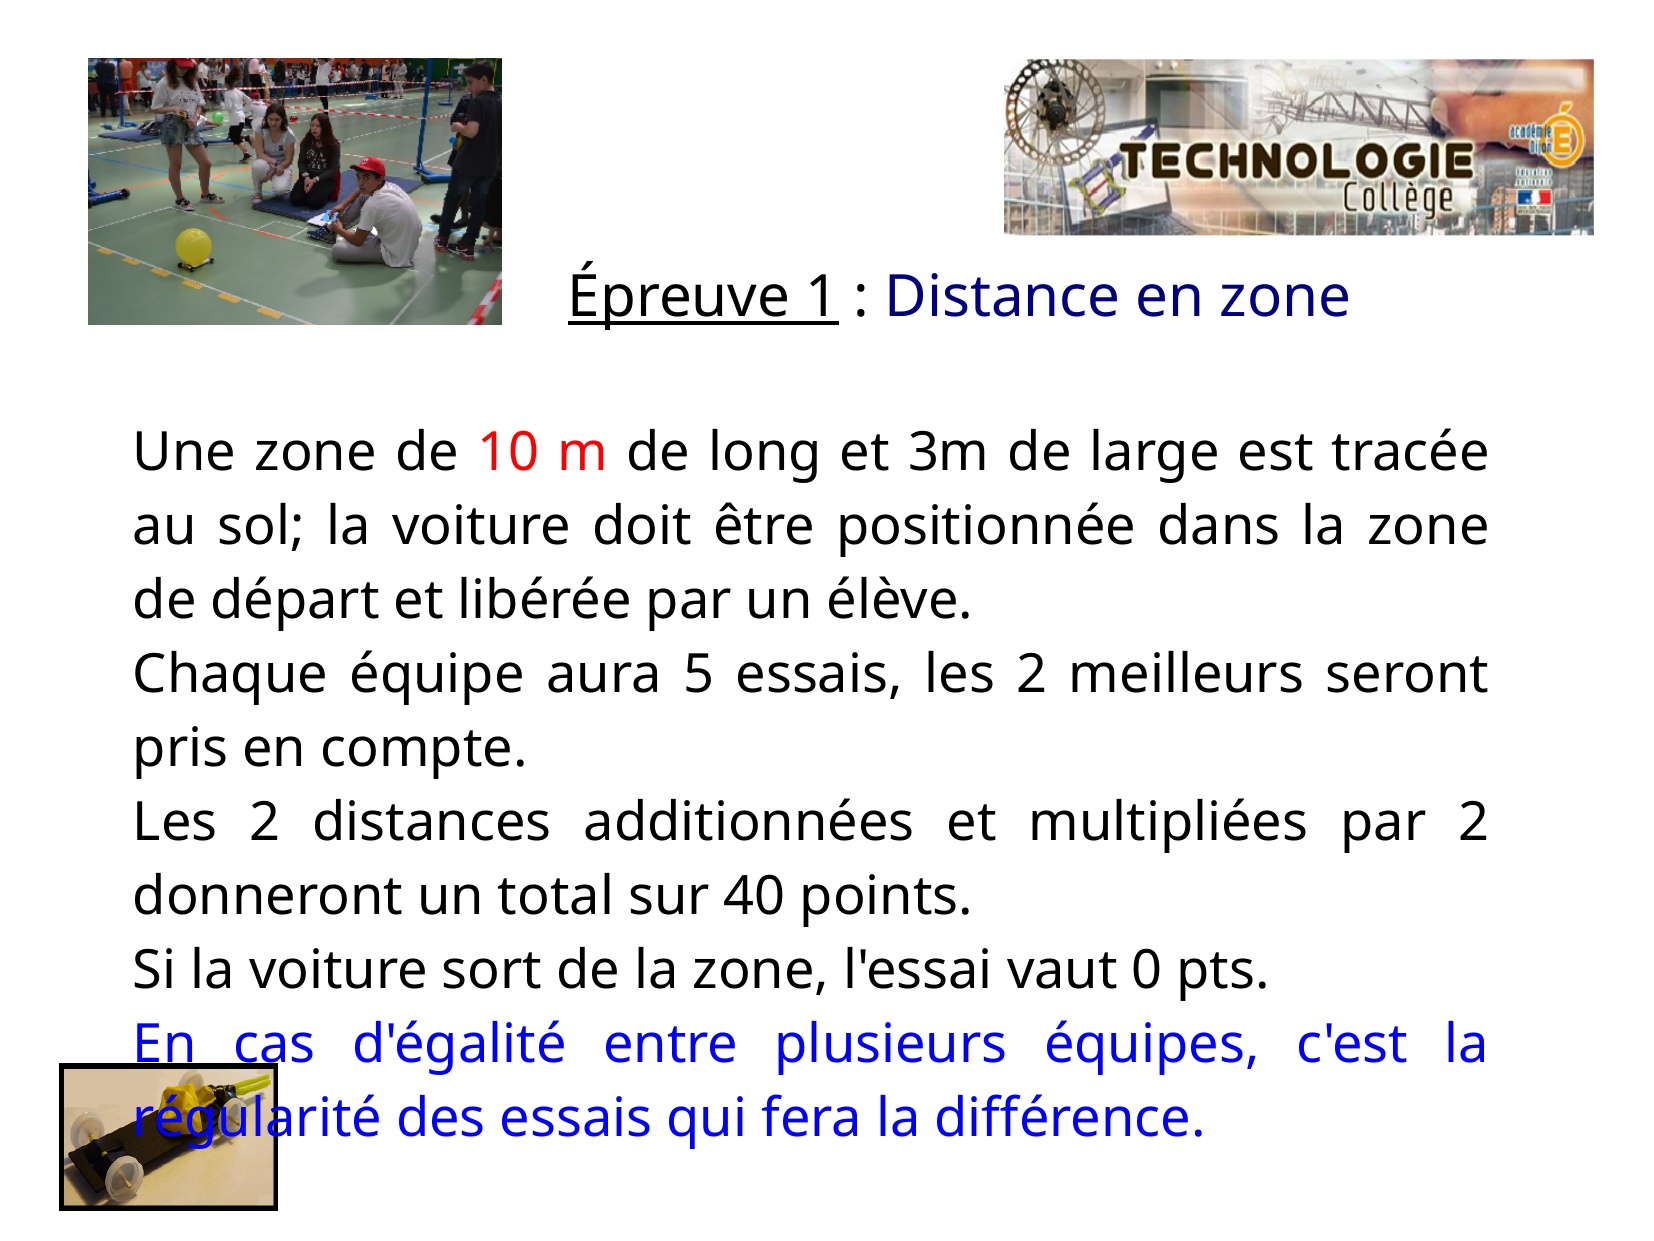

Épreuve 1 : Distance en zone
Une zone de 10 m de long et 3m de large est tracée au sol; la voiture doit être positionnée dans la zone de départ et libérée par un élève.
Chaque équipe aura 5 essais, les 2 meilleurs seront pris en compte.
Les 2 distances additionnées et multipliées par 2 donneront un total sur 40 points.
Si la voiture sort de la zone, l'essai vaut 0 pts.
En cas d'égalité entre plusieurs équipes, c'est la régularité des essais qui fera la différence.